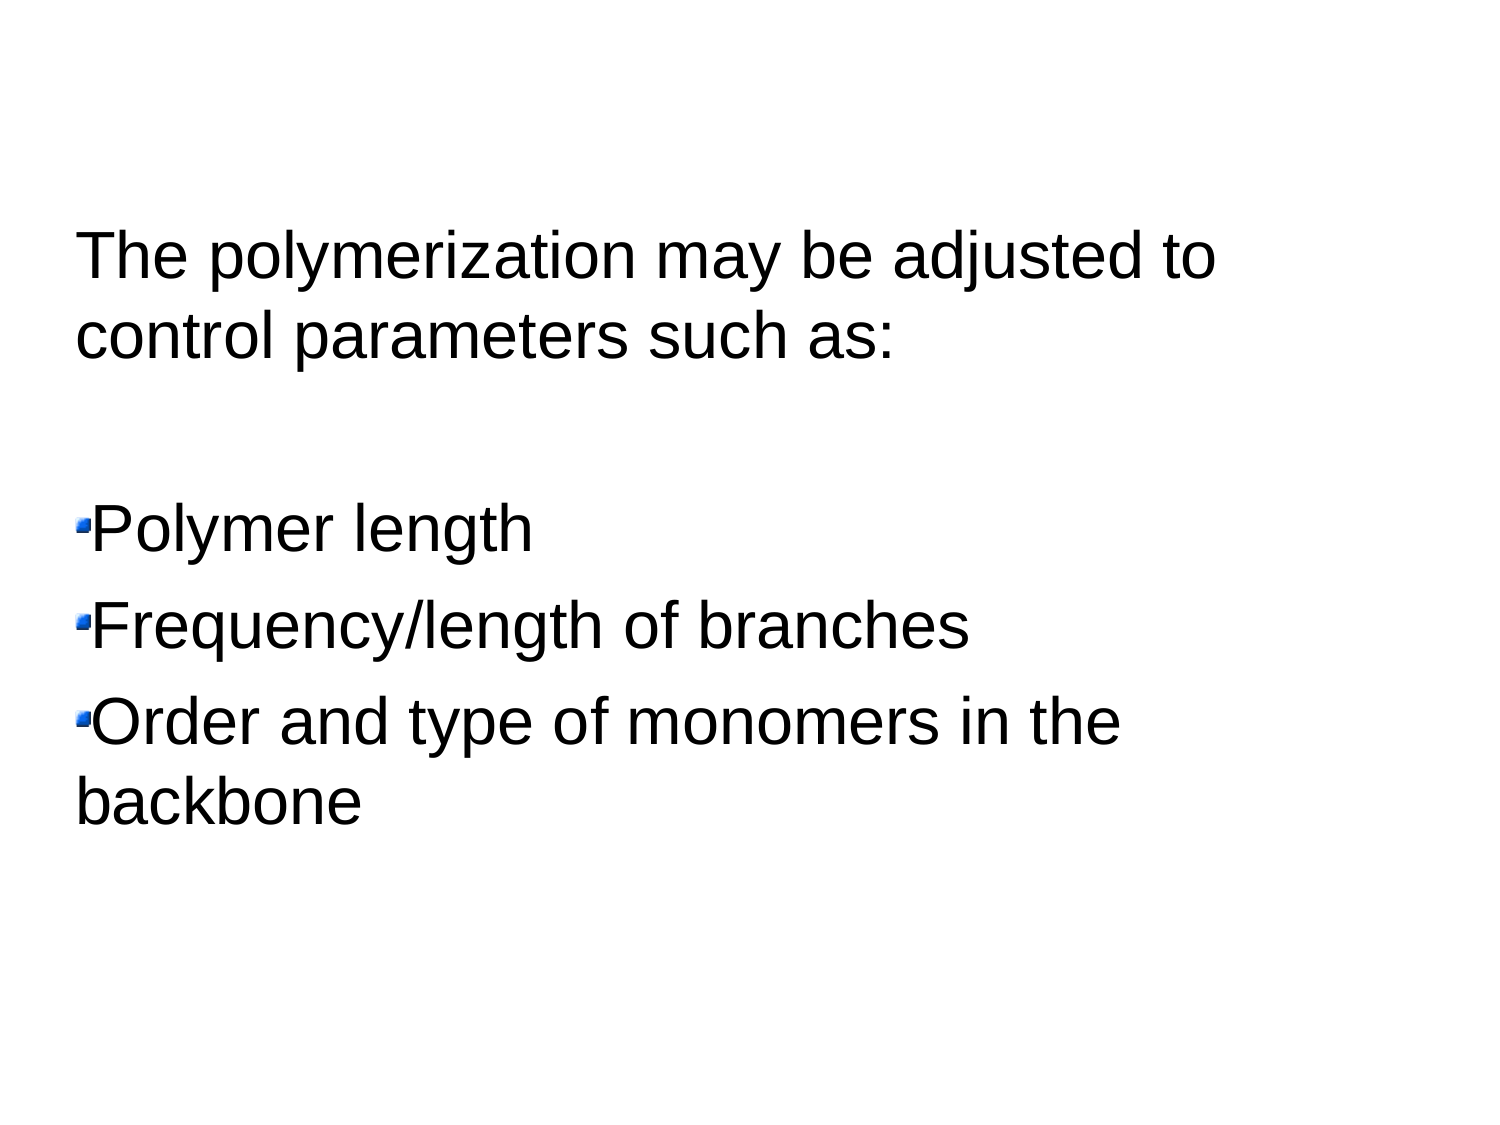

# The polymerization may be adjusted to control parameters such as:
Polymer length
Frequency/length of branches
Order and type of monomers in the backbone